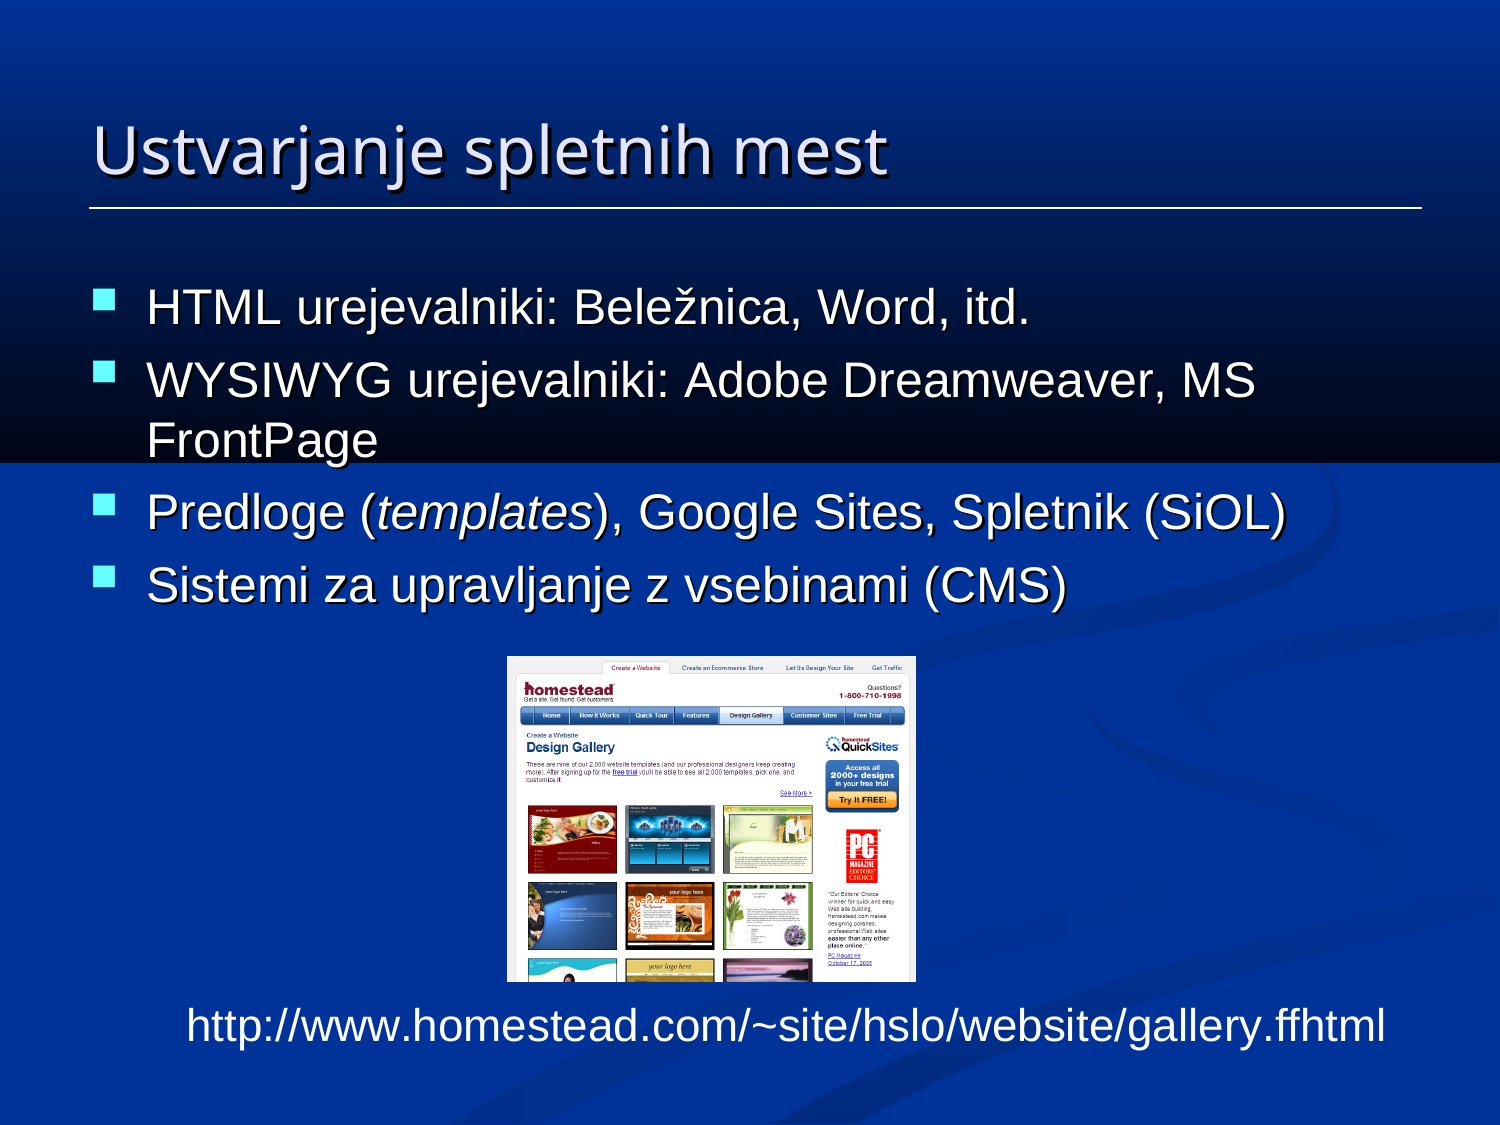

Ustvarjanje spletnih mest
# HTML urejevalniki: Beležnica, Word, itd.
WYSIWYG urejevalniki: Adobe Dreamweaver, MS FrontPage
Predloge (templates), Google Sites, Spletnik (SiOL)
Sistemi za upravljanje z vsebinami (CMS)
http://www.homestead.com/~site/hslo/website/gallery.ffhtml